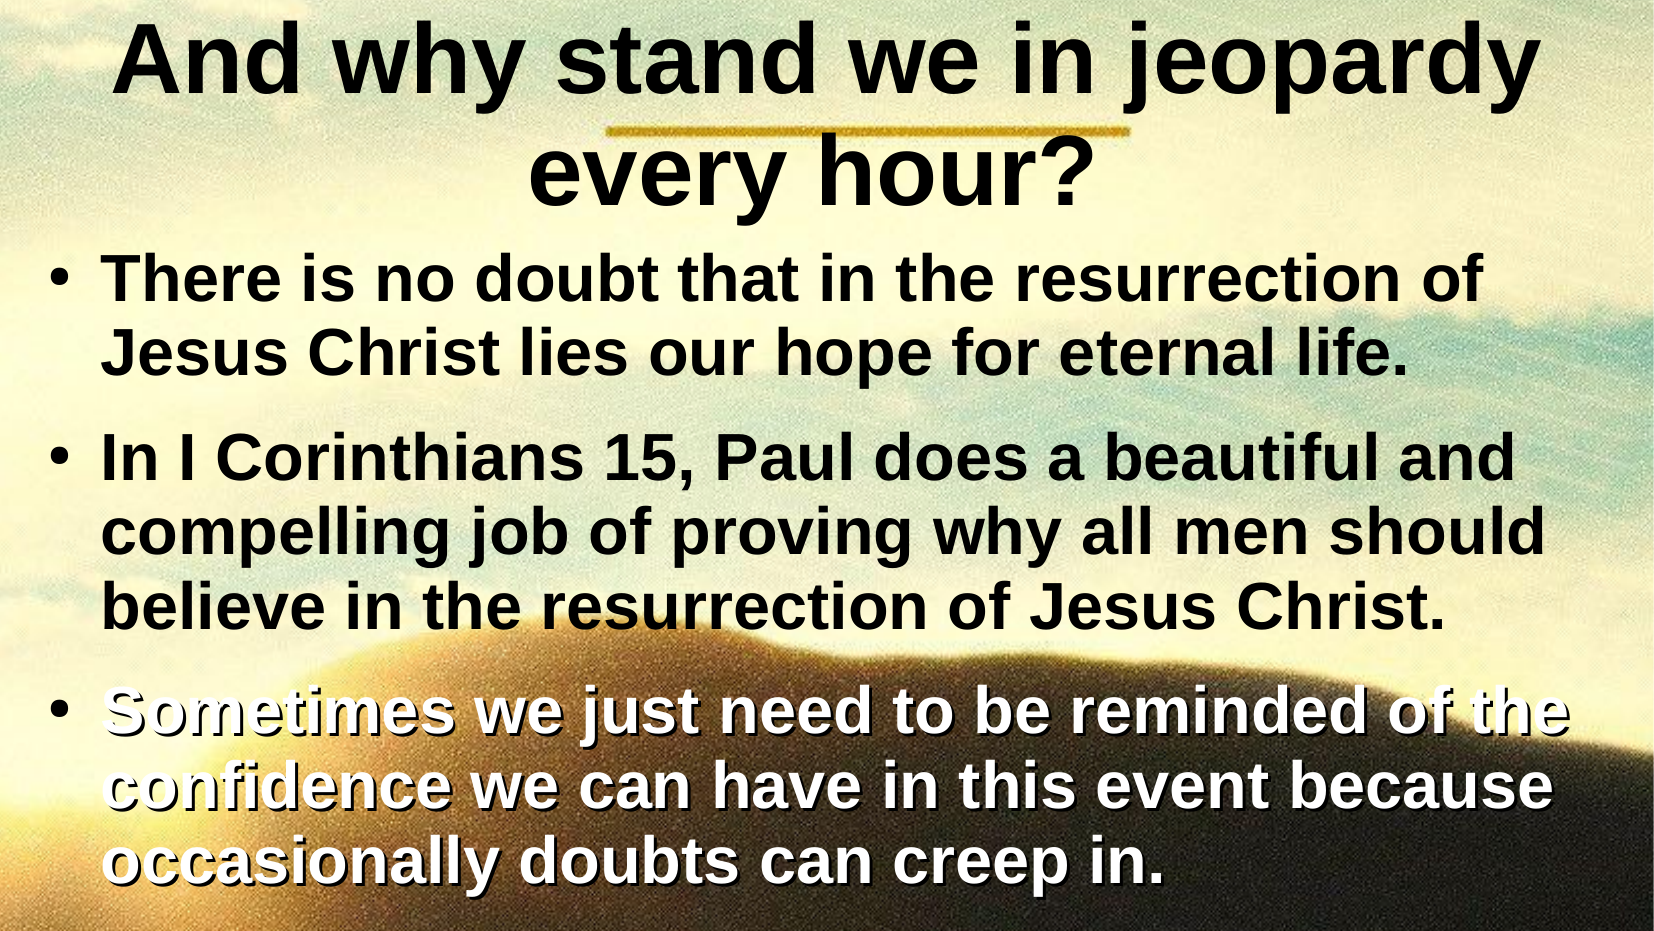

# And why stand we in jeopardy every hour?
There is no doubt that in the resurrection of Jesus Christ lies our hope for eternal life.
In I Corinthians 15, Paul does a beautiful and compelling job of proving why all men should believe in the resurrection of Jesus Christ.
Sometimes we just need to be reminded of the confidence we can have in this event because 	 occasionally doubts can creep in.